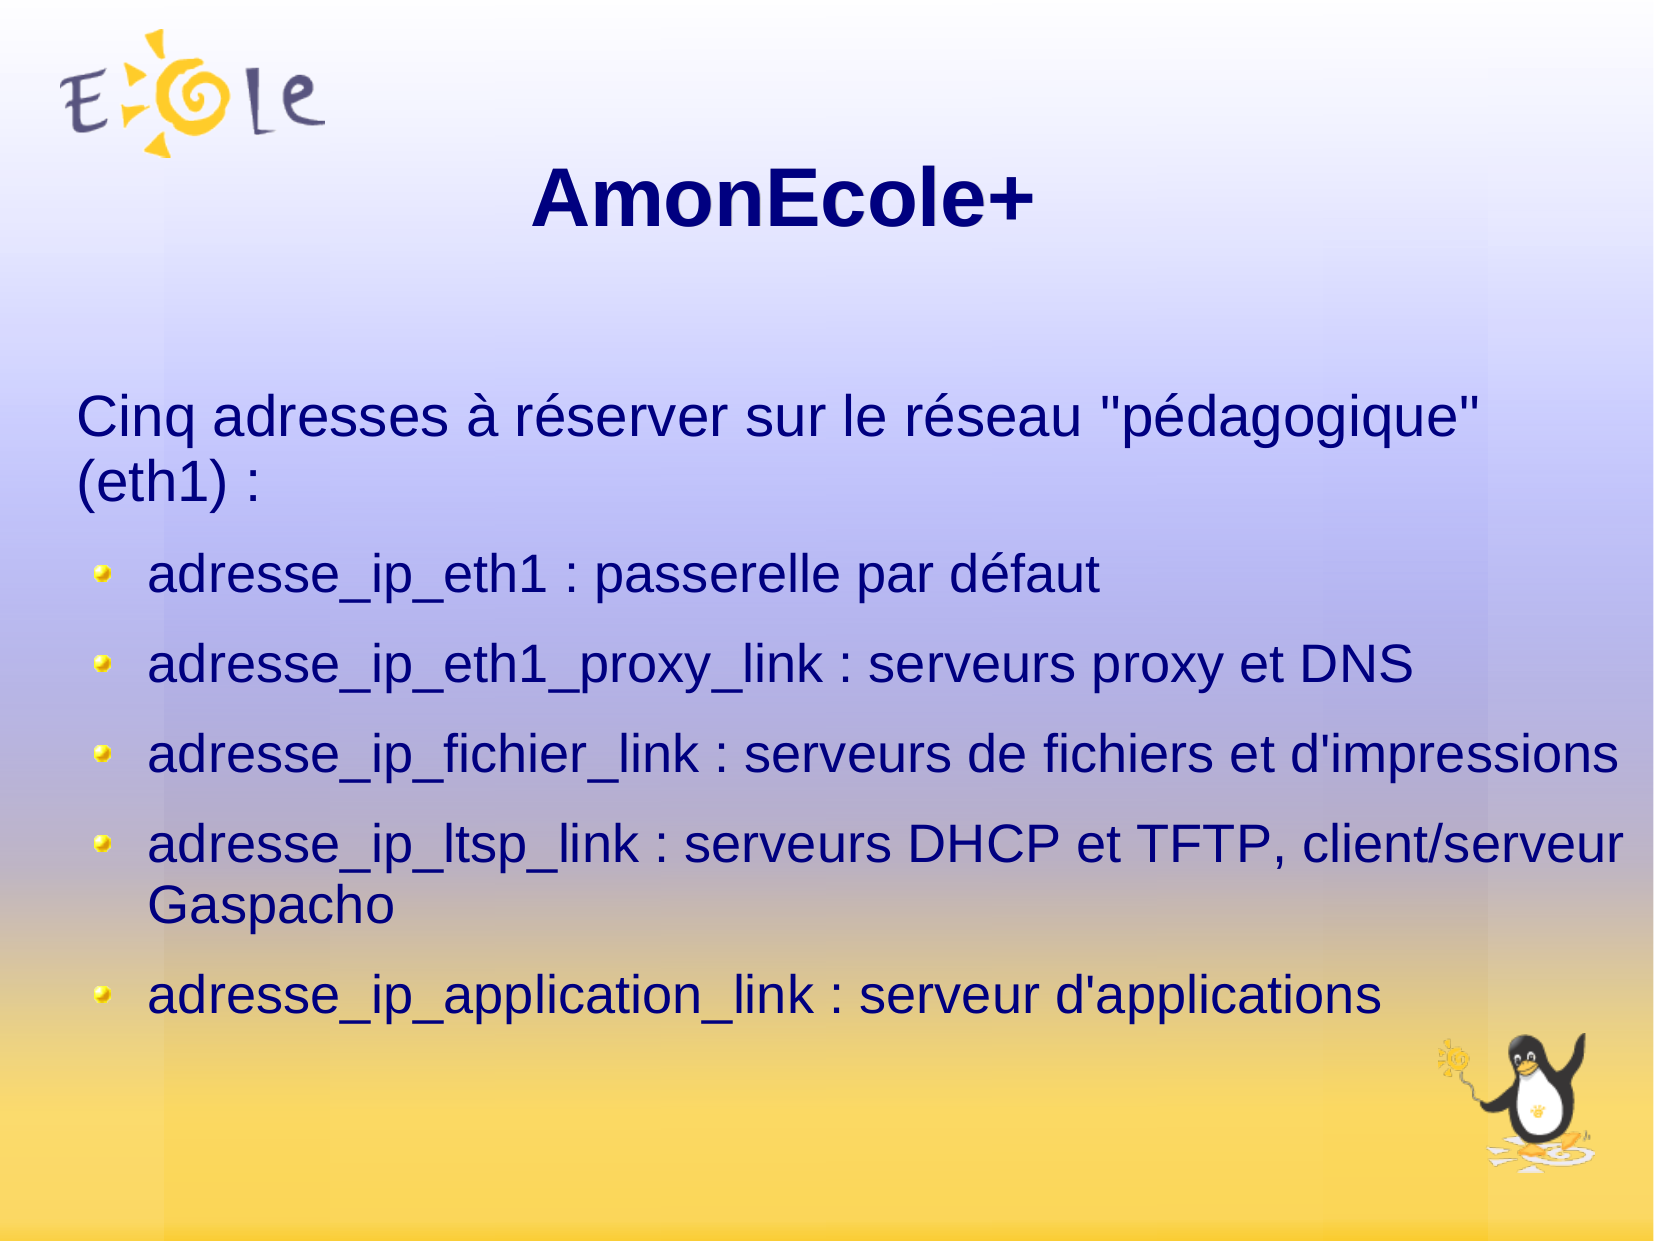

AmonEcole+
# Cinq adresses à réserver sur le réseau "pédagogique" (eth1) :
adresse_ip_eth1 : passerelle par défaut
adresse_ip_eth1_proxy_link : serveurs proxy et DNS
adresse_ip_fichier_link : serveurs de fichiers et d'impressions
adresse_ip_ltsp_link : serveurs DHCP et TFTP, client/serveur Gaspacho
adresse_ip_application_link : serveur d'applications